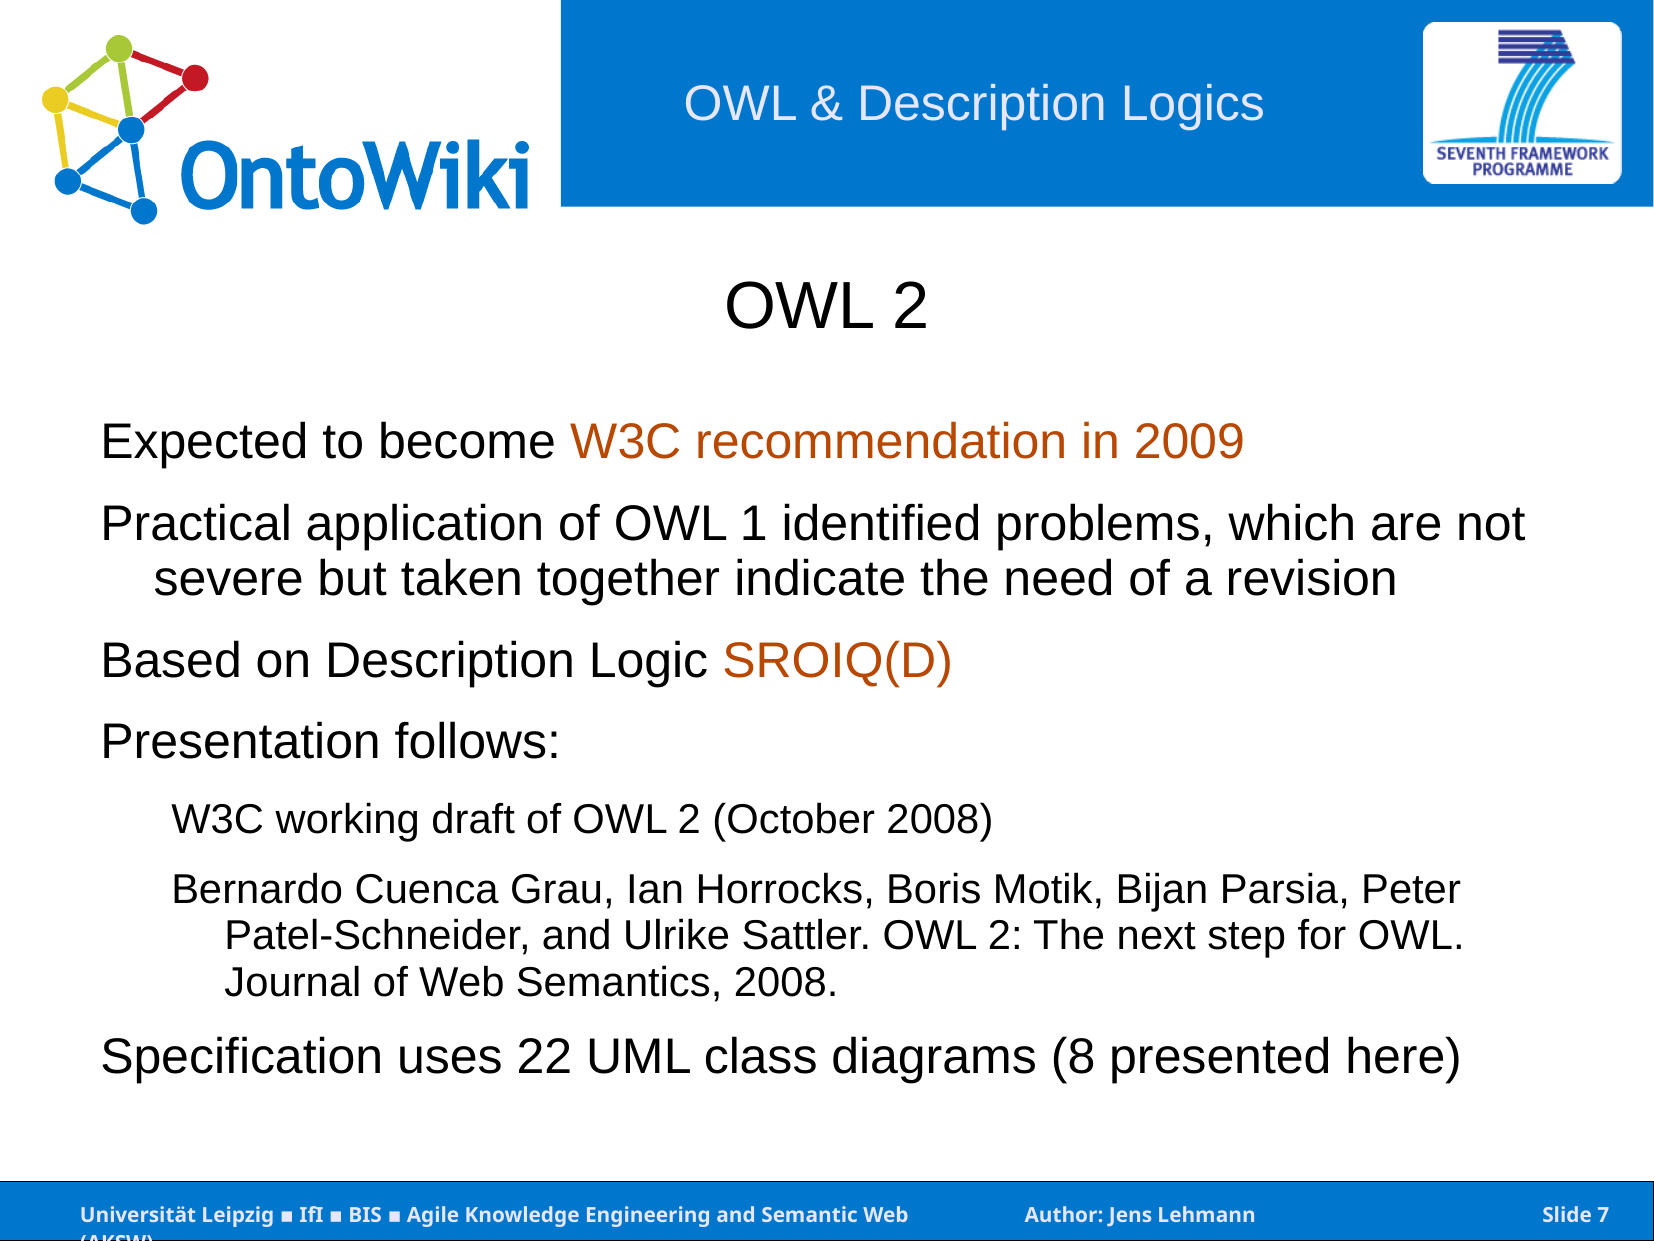

# OWL 2
Expected to become W3C recommendation in 2009
Practical application of OWL 1 identified problems, which are not severe but taken together indicate the need of a revision
Based on Description Logic SROIQ(D)
Presentation follows:
W3C working draft of OWL 2 (October 2008)
Bernardo Cuenca Grau, Ian Horrocks, Boris Motik, Bijan Parsia, Peter Patel-Schneider, and Ulrike Sattler. OWL 2: The next step for OWL. Journal of Web Semantics, 2008.
Specification uses 22 UML class diagrams (8 presented here)